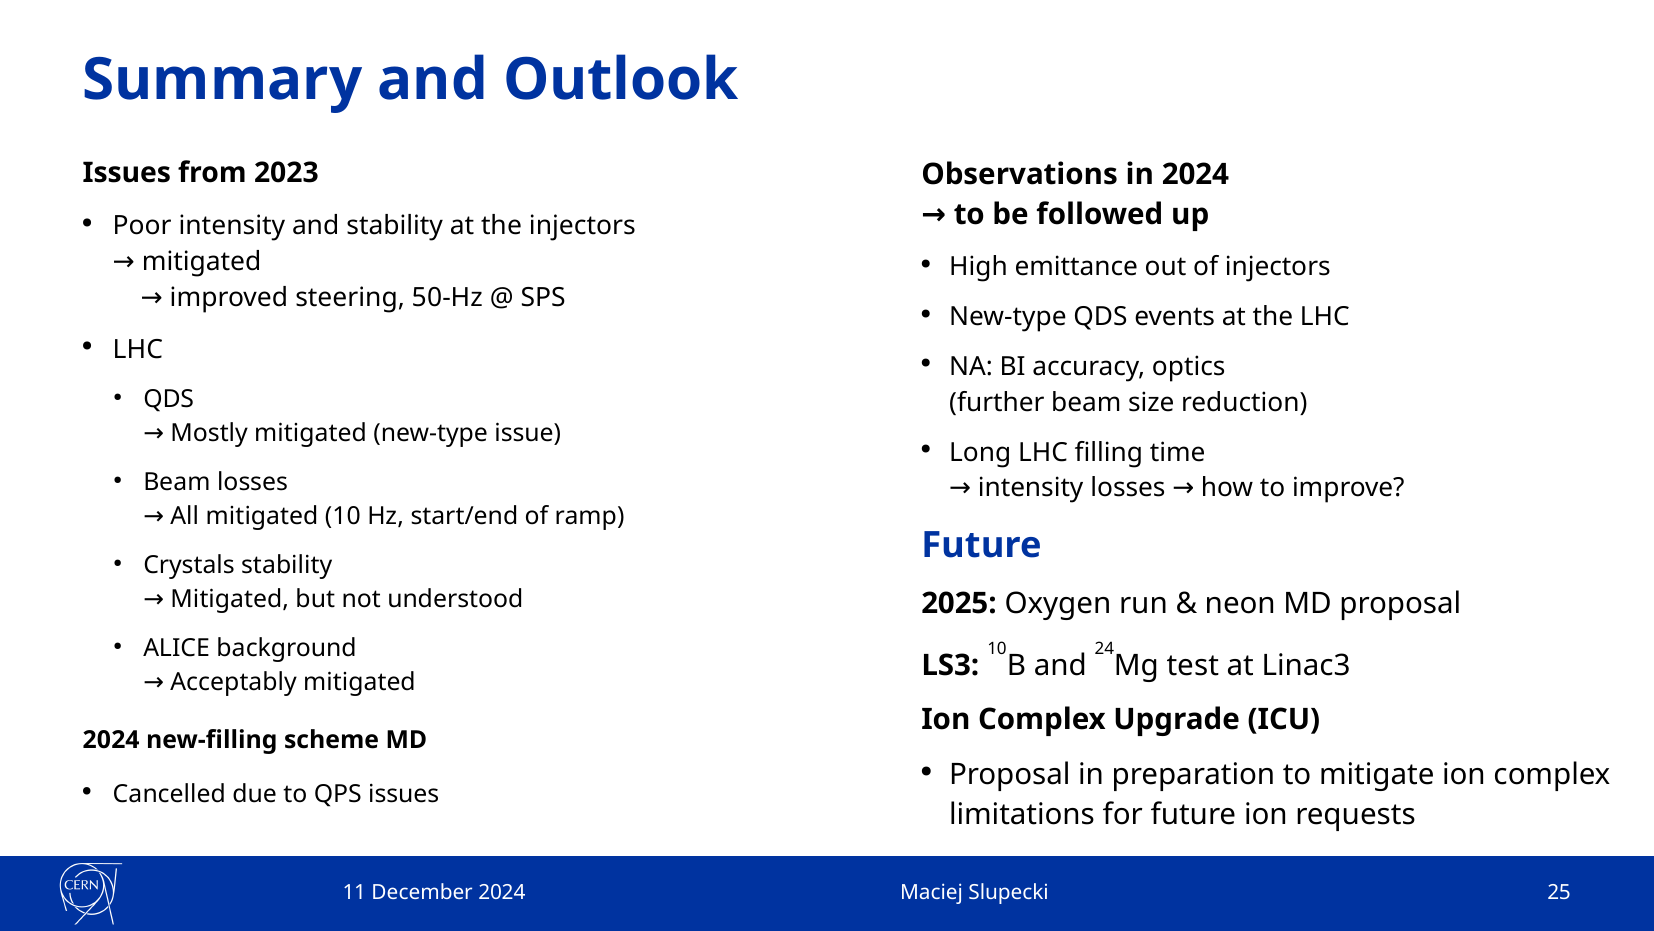

# Summary and Outlook
Issues from 2023
Poor intensity and stability at the injectors
→ mitigated
 → improved steering, 50-Hz @ SPS
LHC
QDS
→ Mostly mitigated (new-type issue)
Beam losses
→ All mitigated (10 Hz, start/end of ramp)
Crystals stability
→ Mitigated, but not understood
ALICE background
→ Acceptably mitigated
2024 new-filling scheme MD
Cancelled due to QPS issues
Observations in 2024
→ to be followed up
High emittance out of injectors
New-type QDS events at the LHC
NA: BI accuracy, optics
(further beam size reduction)
Long LHC filling time
→ intensity losses → how to improve?
Future
2025: Oxygen run & neon MD proposal
LS3: 10B and 24Mg test at Linac3
Ion Complex Upgrade (ICU)
Proposal in preparation to mitigate ion complex limitations for future ion requests
Presenter | Presentation Title
25